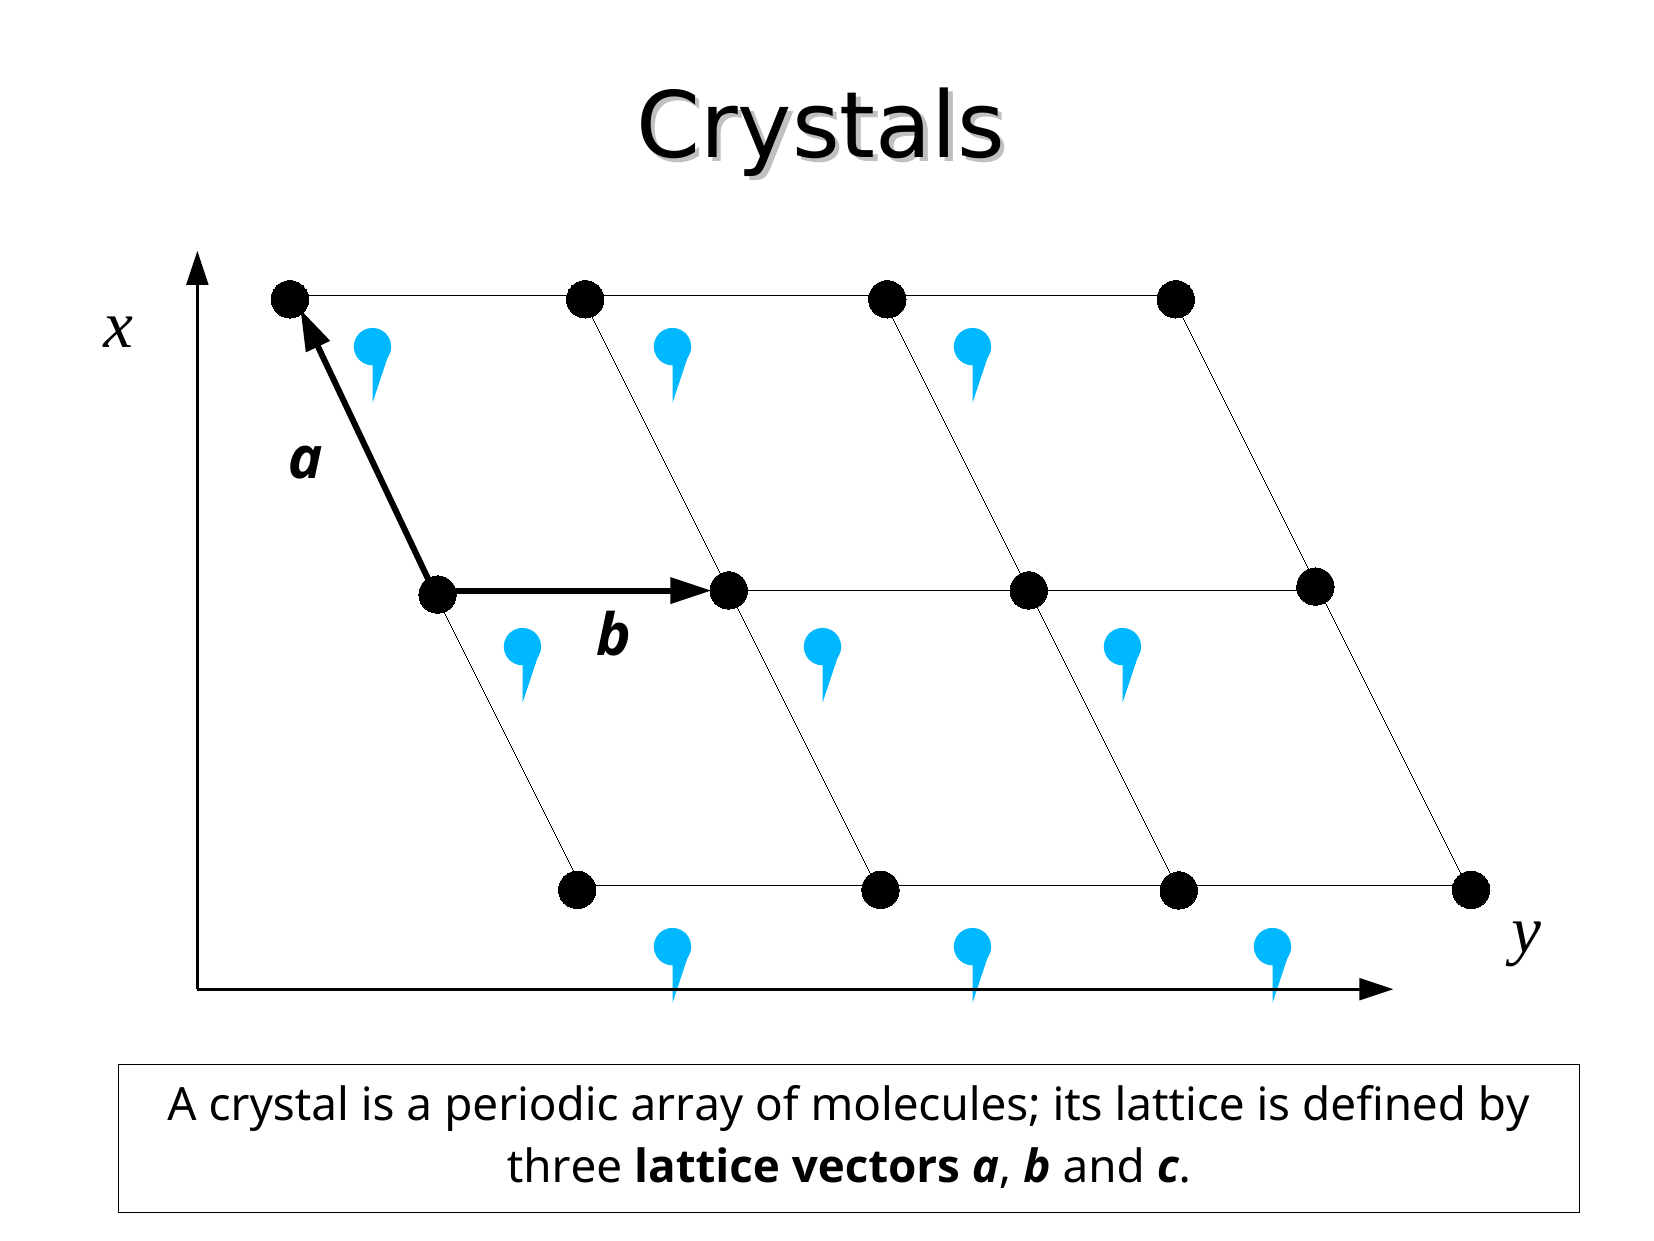

# Crystals
x
a
b
y
A crystal is a periodic array of molecules; its lattice is defined by three lattice vectors a, b and c.